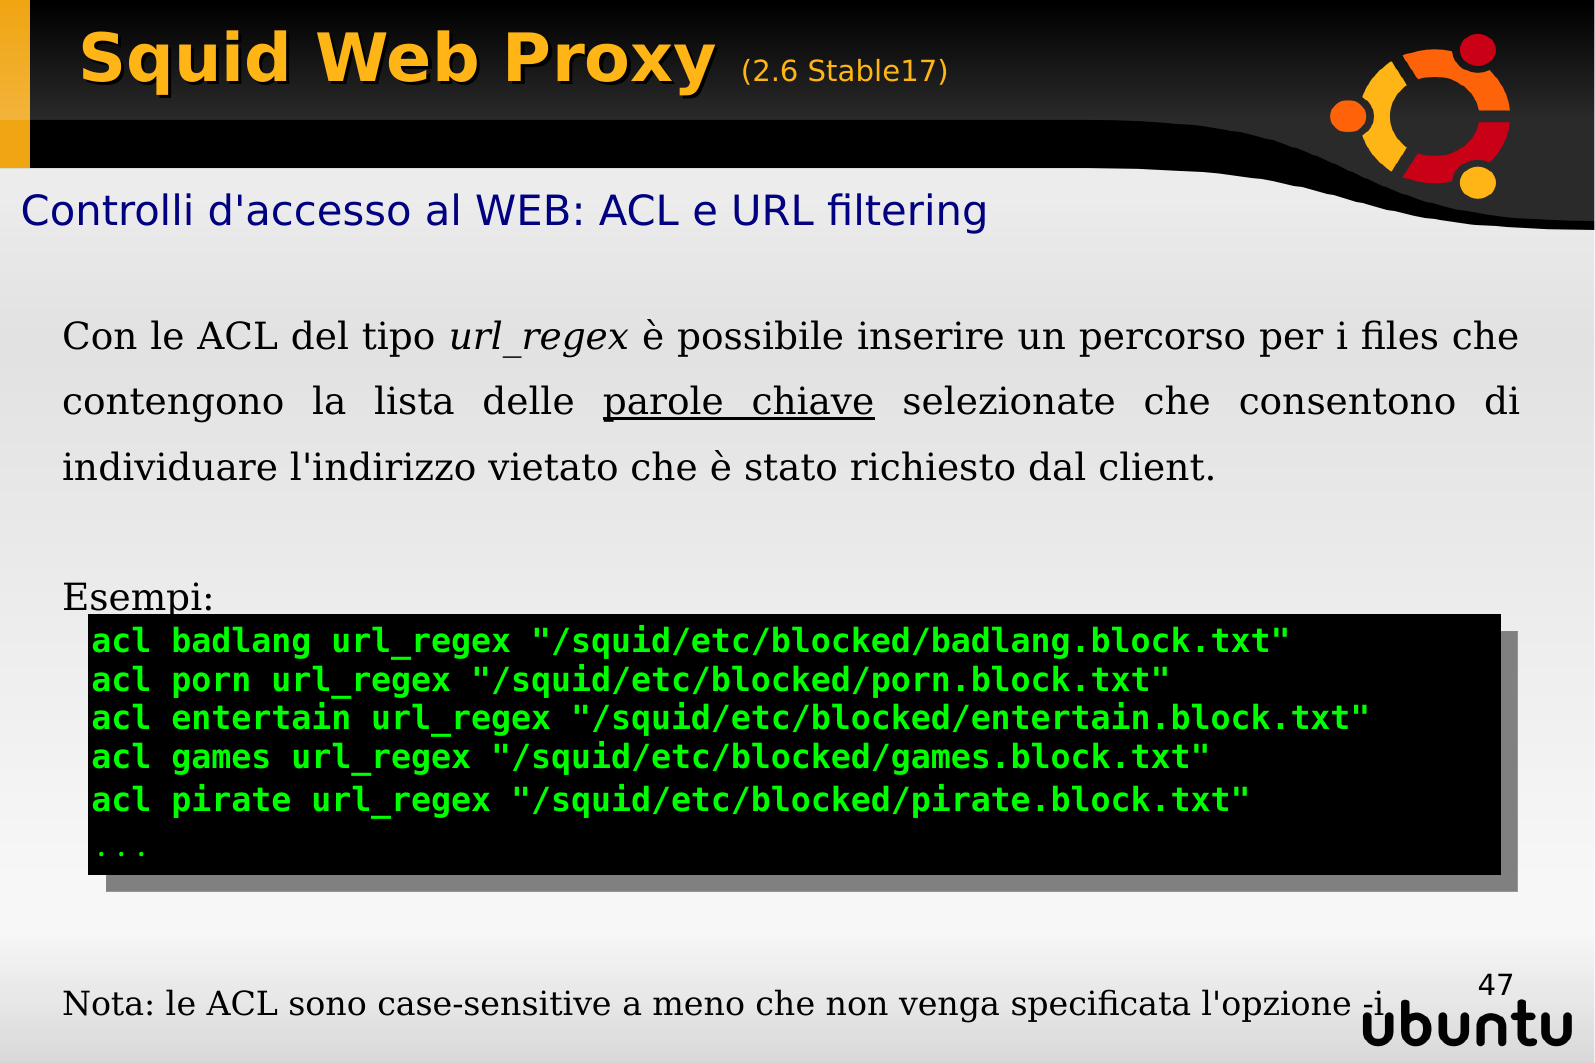

Squid Web Proxy (2.6 Stable17)
Controlli d'accesso al WEB: ACL e URL filtering
Con le ACL del tipo url_regex è possibile inserire un percorso per i files che contengono la lista delle parole chiave selezionate che consentono di individuare l'indirizzo vietato che è stato richiesto dal client.
Esempi:
Nota: le ACL sono case-sensitive a meno che non venga specificata l'opzione -i
acl badlang url_regex "/squid/etc/blocked/badlang.block.txt"
acl porn url_regex "/squid/etc/blocked/porn.block.txt"
acl entertain url_regex "/squid/etc/blocked/entertain.block.txt"
acl games url_regex "/squid/etc/blocked/games.block.txt"
acl pirate url_regex "/squid/etc/blocked/pirate.block.txt"
...
47